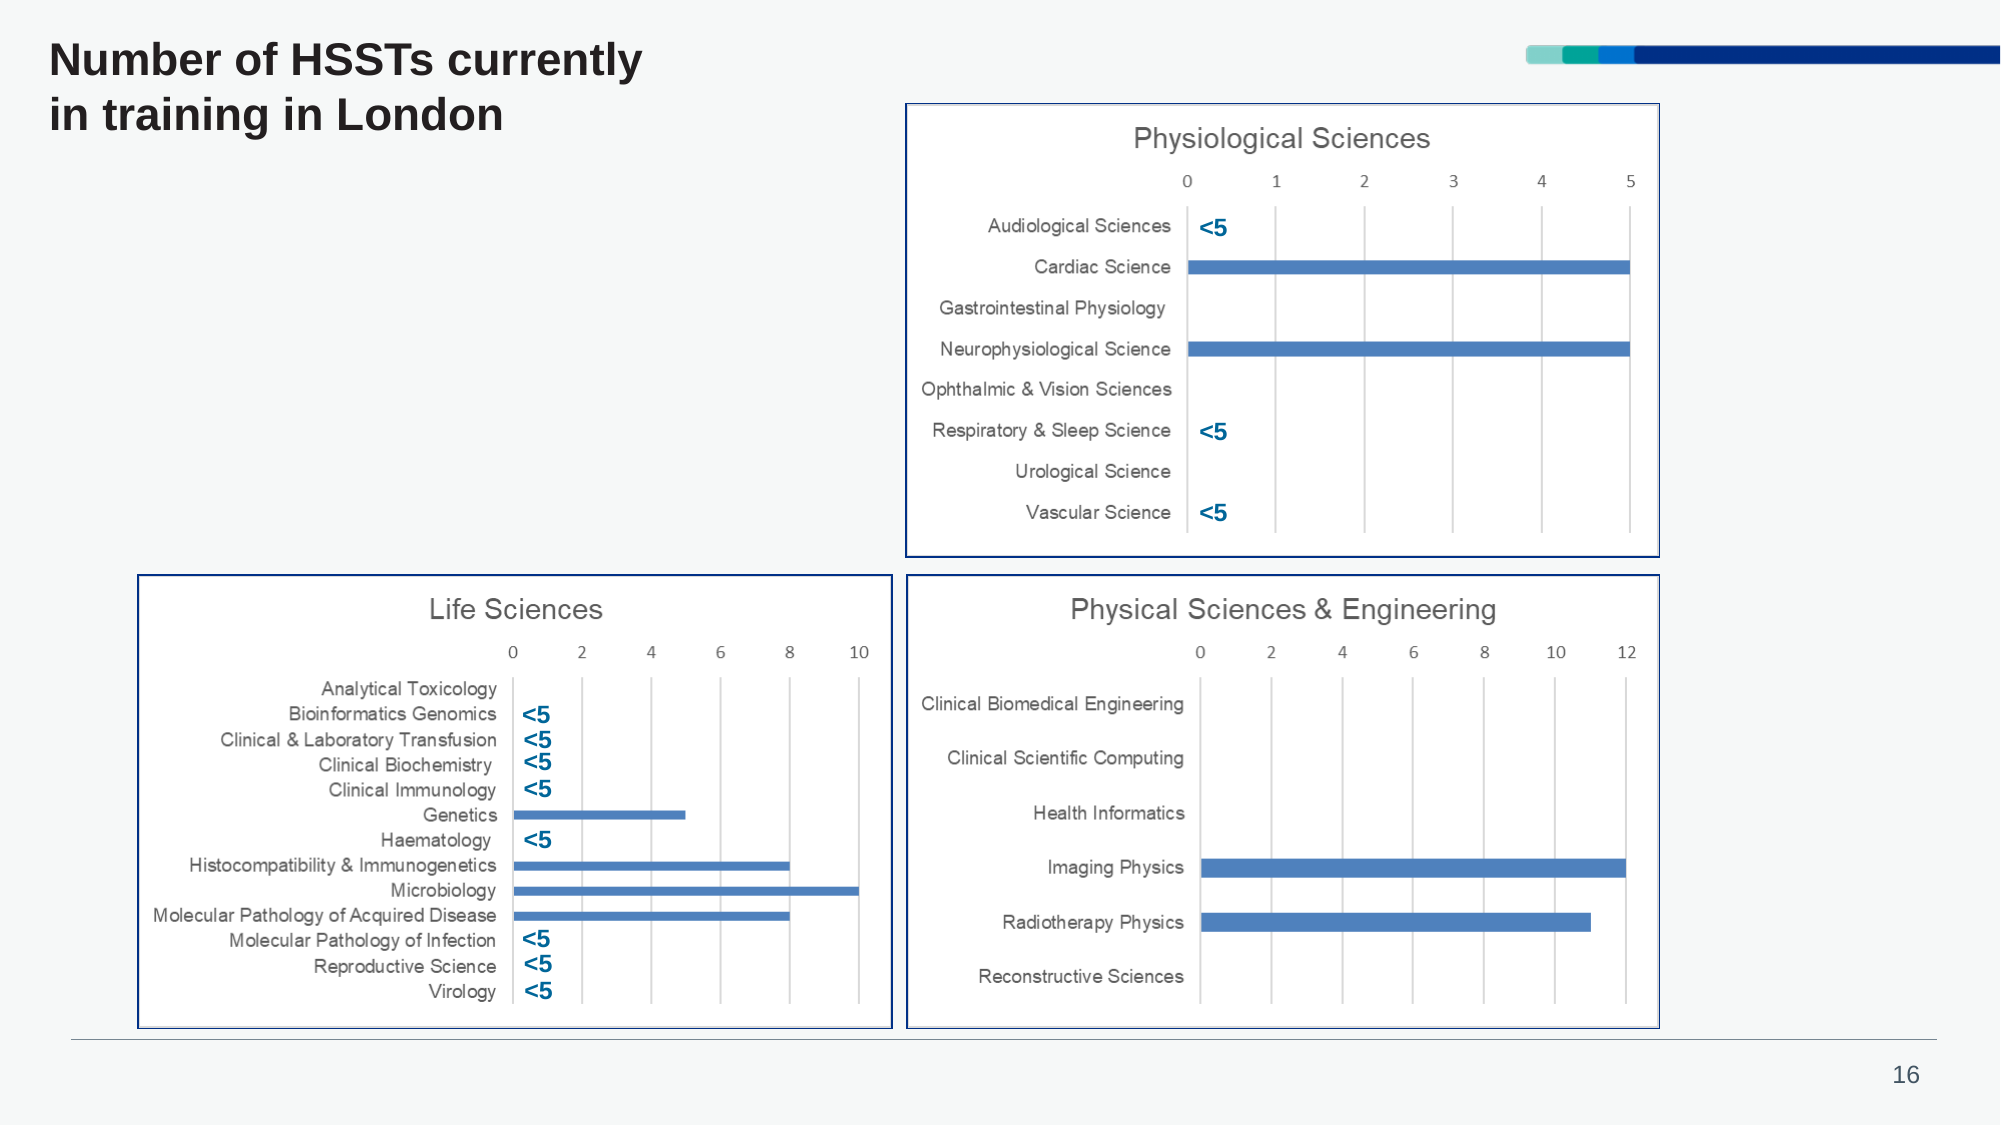

Number of HSSTs currently in training in London
<5
<5
<5
<5
<5
<5
<5
<5
<5
<5
<5